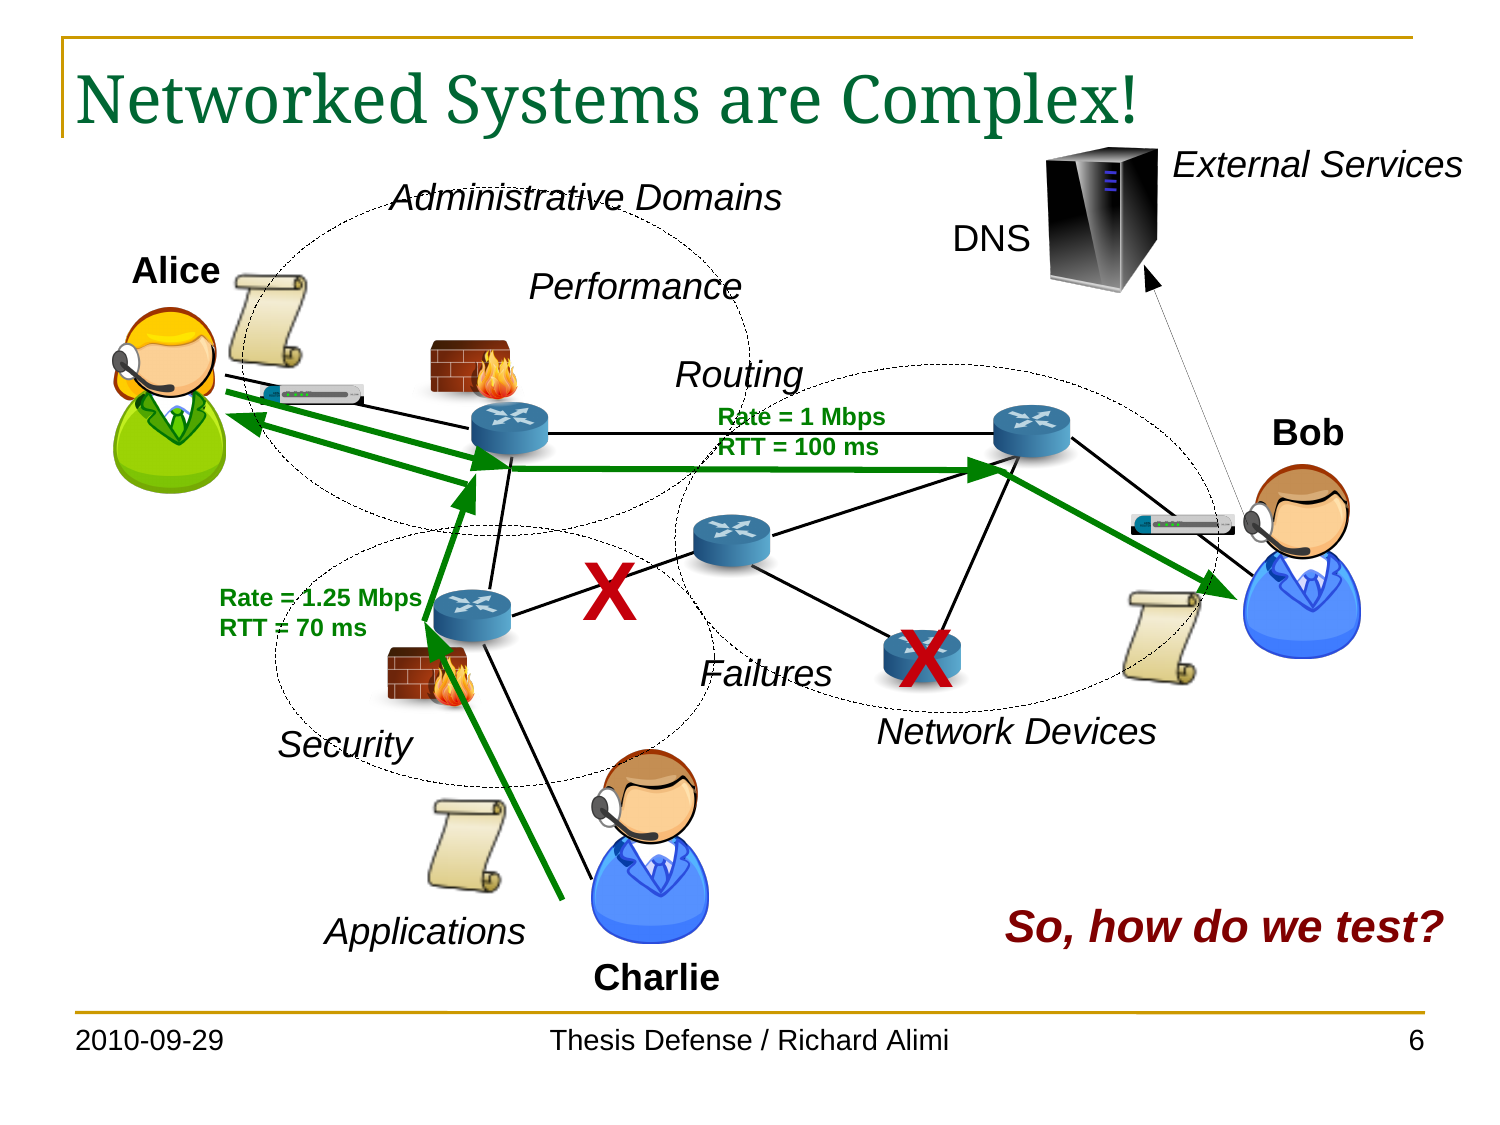

# Networked Systems are Complex!
External Services
DNS
Administrative Domains
Alice
Performance
Rate = 1 Mbps
RTT = 100 ms
Rate = 1.25 Mbps
RTT = 70 ms
Applications
Security
Routing
Network Devices
Bob
X
X
Failures
So, how do we test?
Charlie
2010-09-29
Thesis Defense / Richard Alimi
6